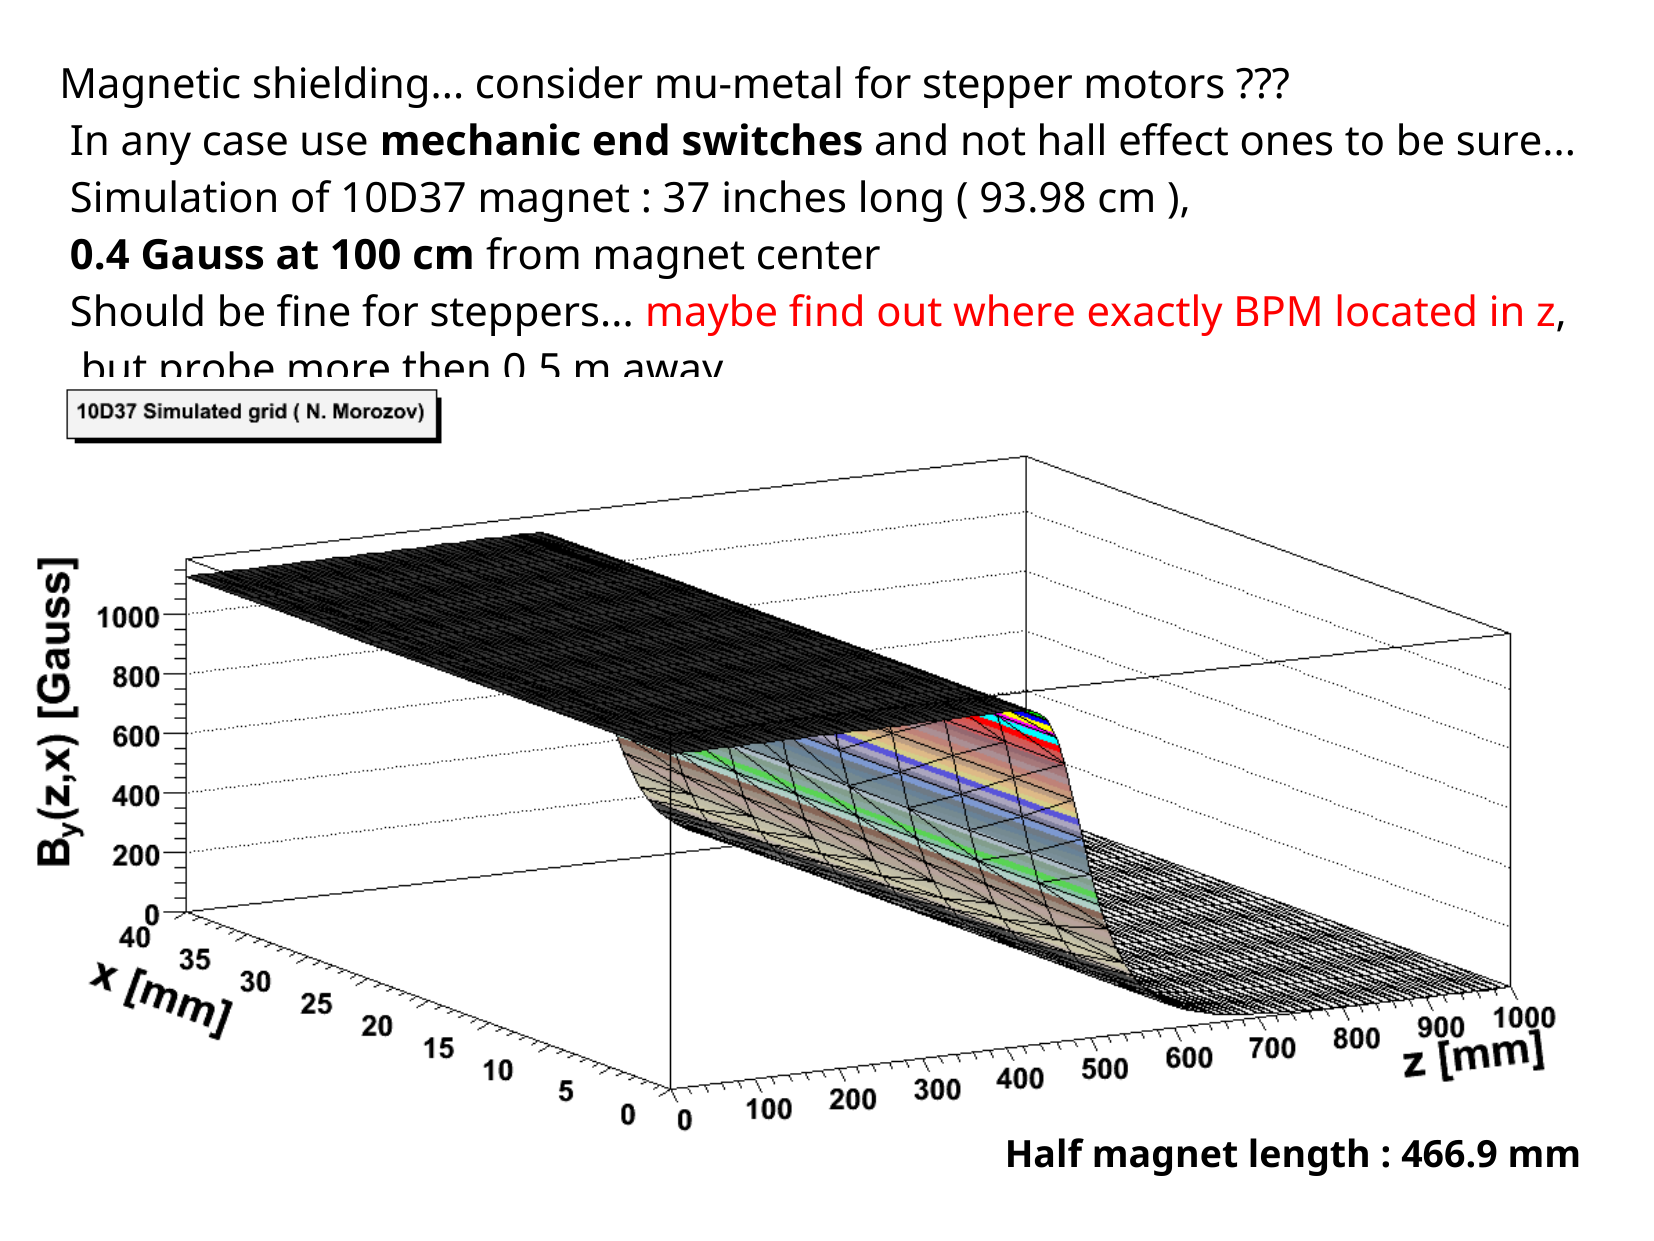

Magnetic shielding... consider mu-metal for stepper motors ???
 In any case use mechanic end switches and not hall effect ones to be sure...
 Simulation of 10D37 magnet : 37 inches long ( 93.98 cm ),
 0.4 Gauss at 100 cm from magnet center
 Should be fine for steppers... maybe find out where exactly BPM located in z,
 but probe more then 0.5 m away...
Half magnet length : 466.9 mm